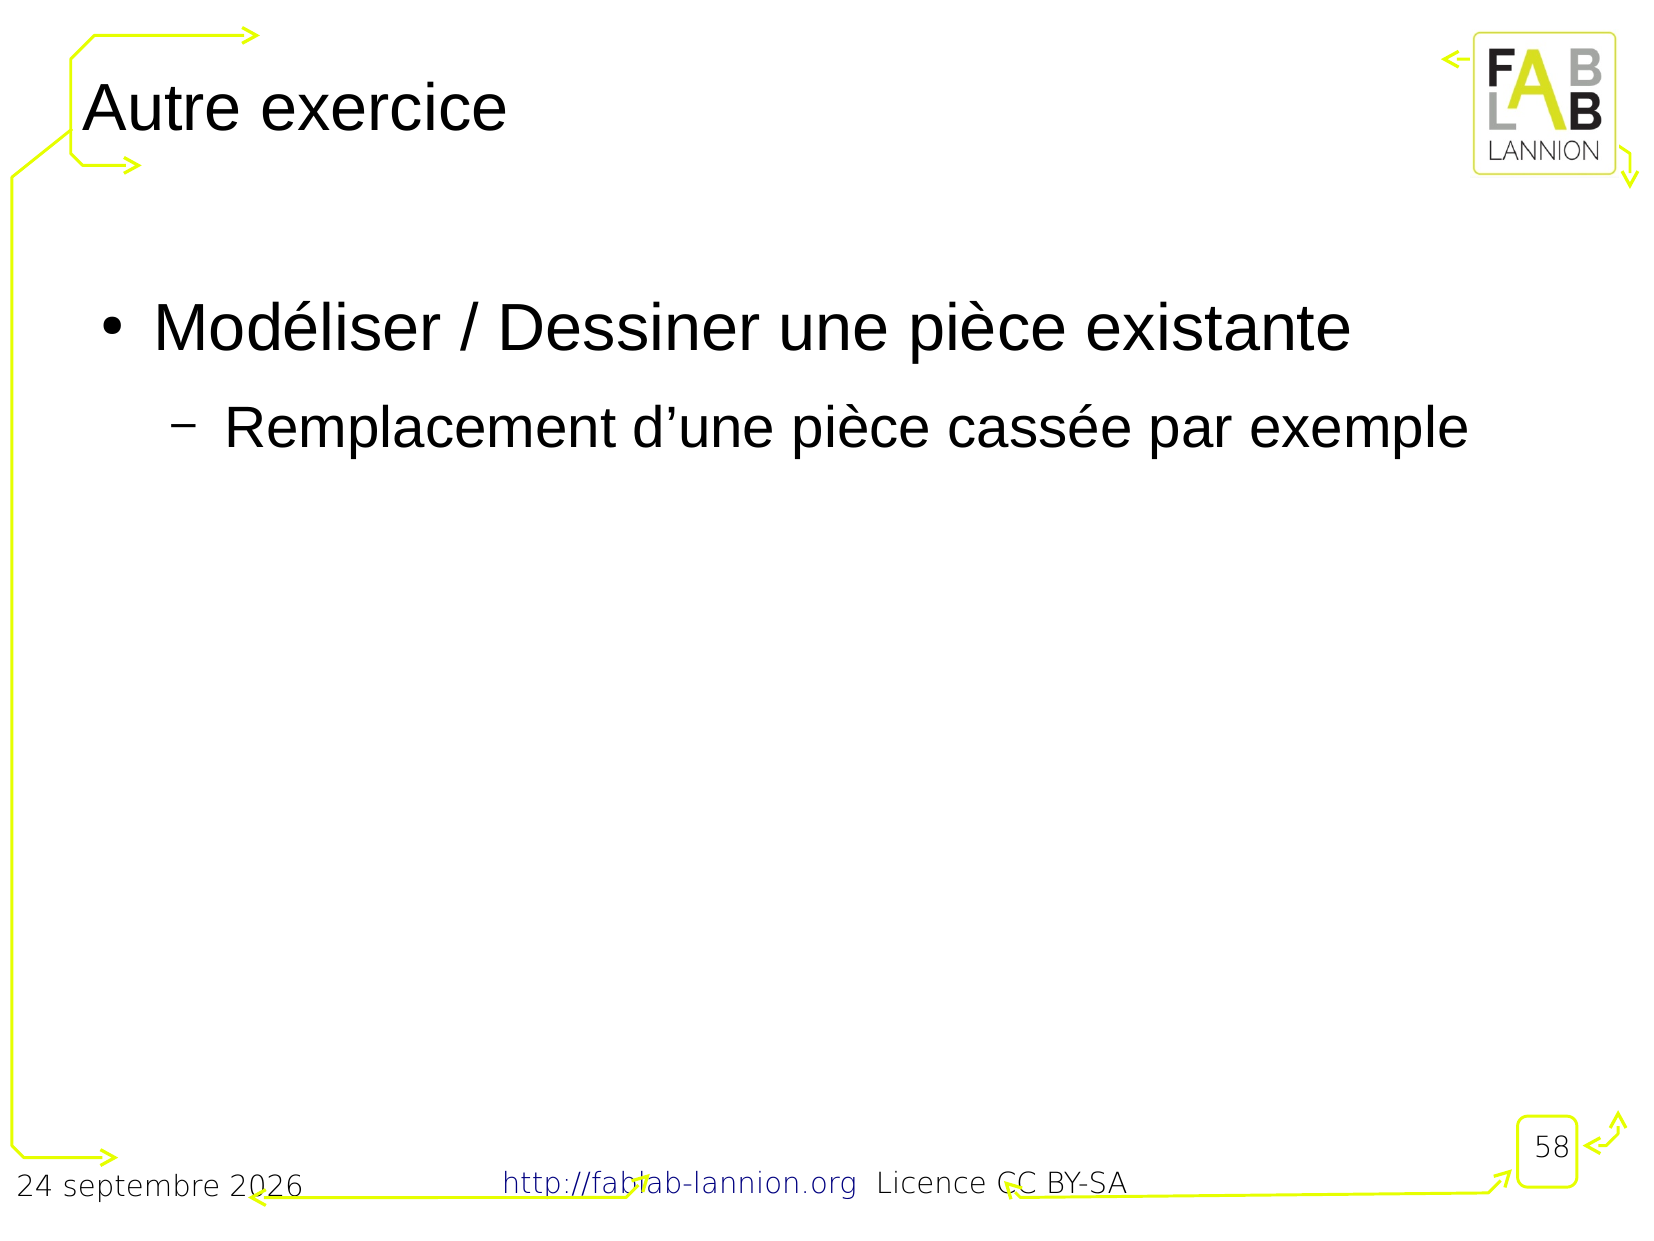

# Autre exercice
Modéliser / Dessiner une pièce existante
Remplacement d’une pièce cassée par exemple
58